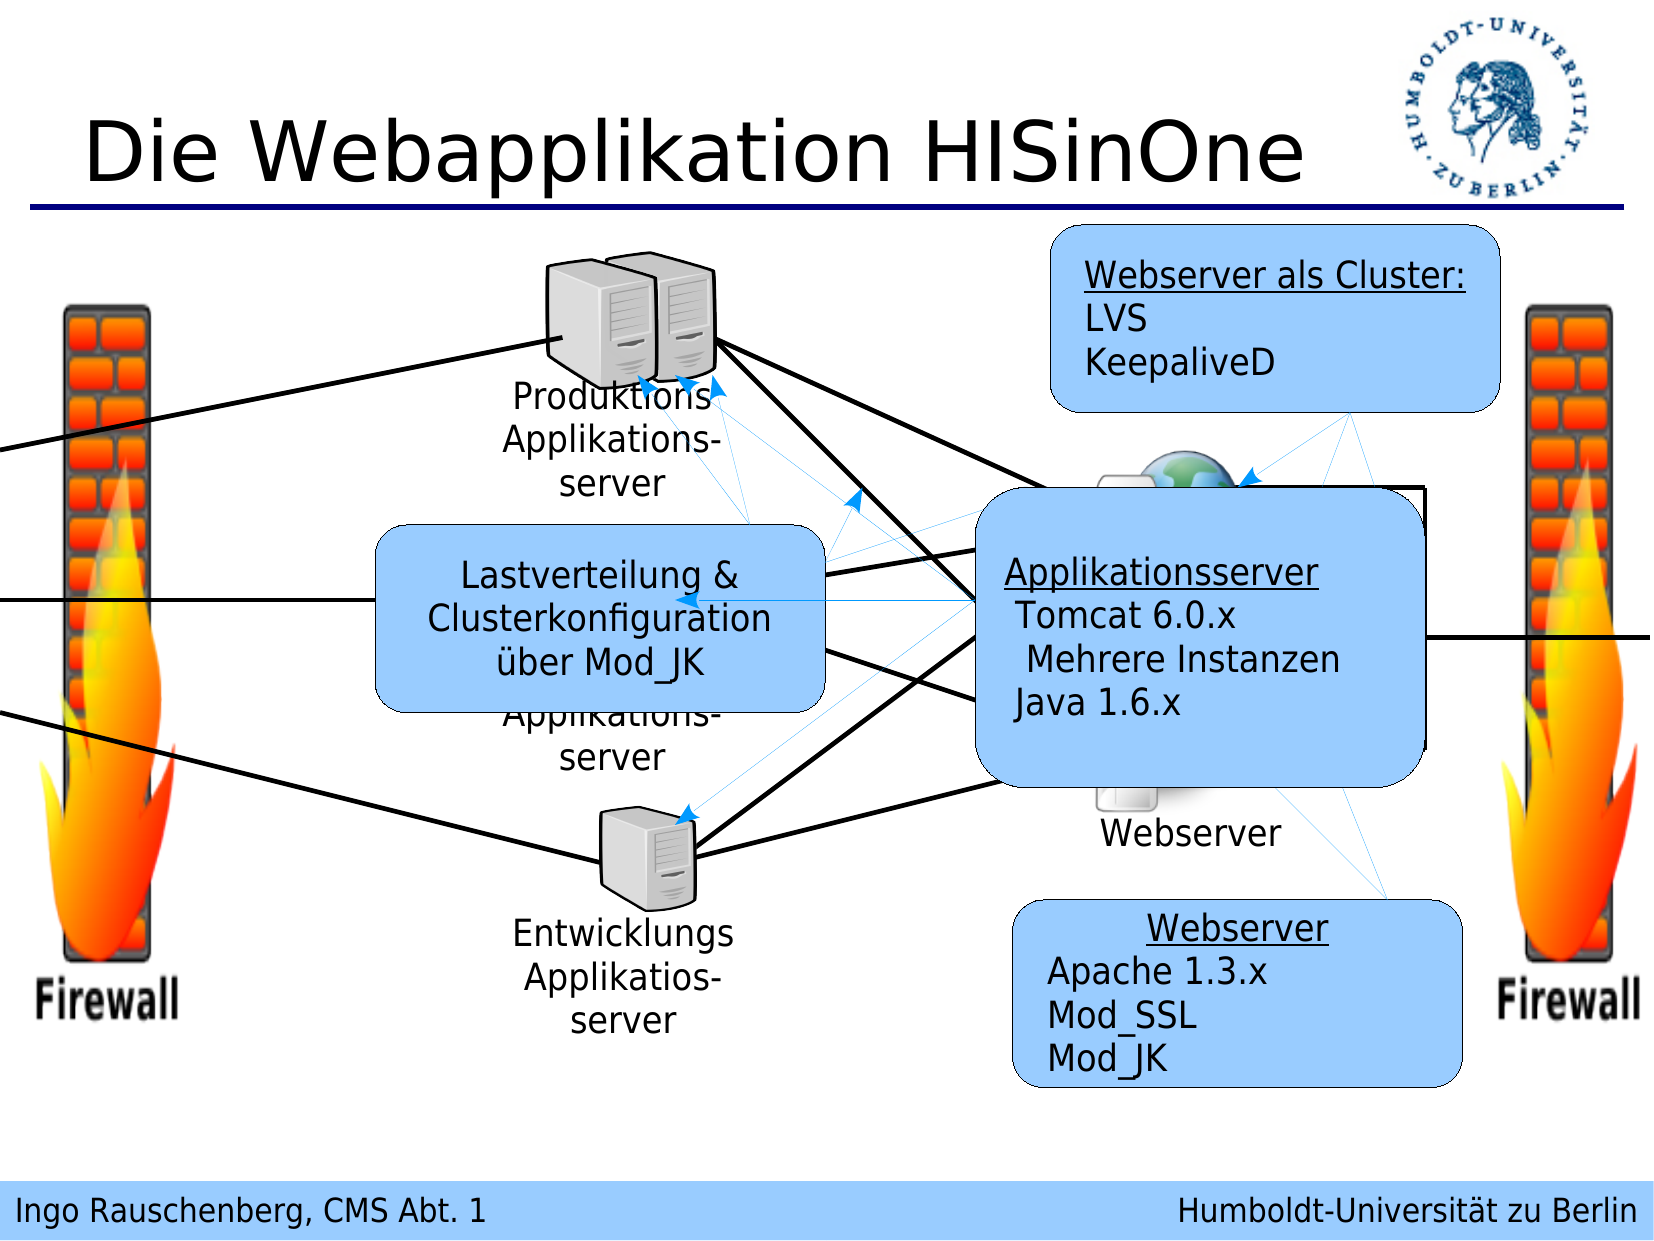

# Die Webapplikation HISinOne
Webserver als Cluster:
 LVS
 KeepaliveD
Produktions
Applikations-
server
Test
Applikations-
server
Entwicklungs
Applikatios-
server
Lastverteilung &
Clusterkonfiguration
über Mod_JK
Applikationsserver
 Tomcat 6.0.x
 Mehrere Instanzen
 Java 1.6.x
Webserver
Webserver
Webserver
 Apache 1.3.x
 Mod_SSL
 Mod_JK
Ingo Rauschenberg, CMS Abt. 1
Humboldt-Universität zu Berlin